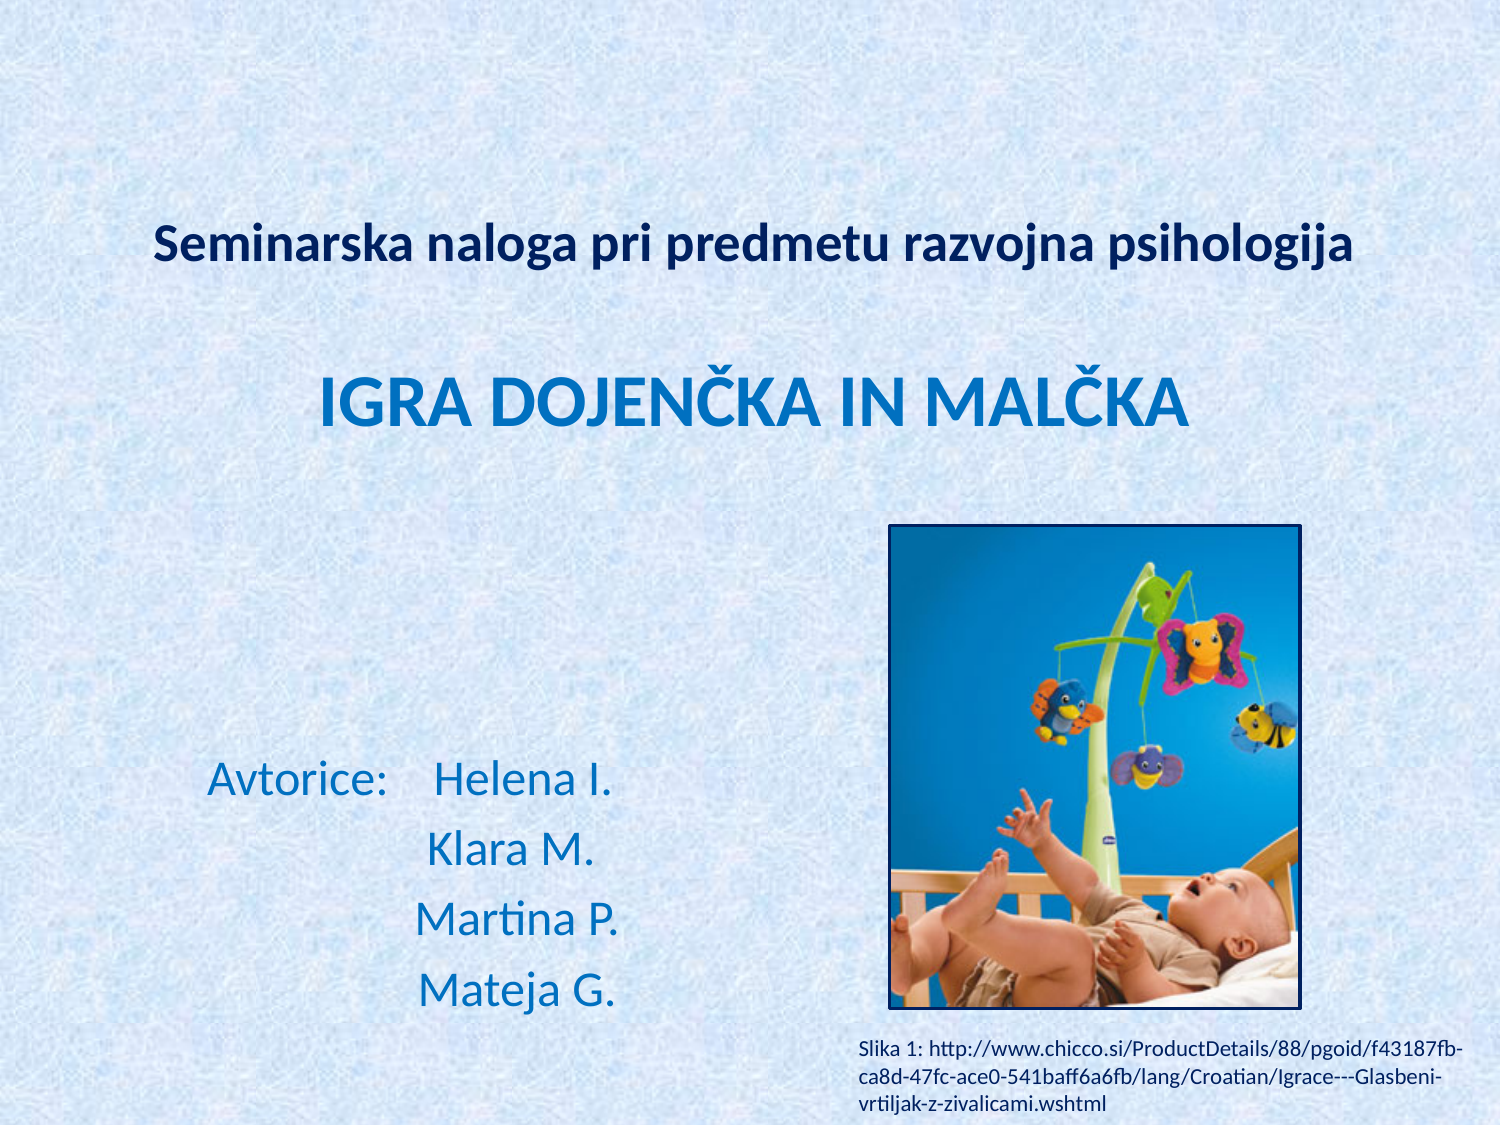

# Seminarska naloga pri predmetu razvojna psihologija IGRA DOJENČKA IN MALČKA
Avtorice: Helena I.
 Klara M.
 Martina P.
 Mateja G.
Slika 1: http://www.chicco.si/ProductDetails/88/pgoid/f43187fb-ca8d-47fc-ace0-541baff6a6fb/lang/Croatian/Igrace---Glasbeni-vrtiljak-z-zivalicami.wshtml